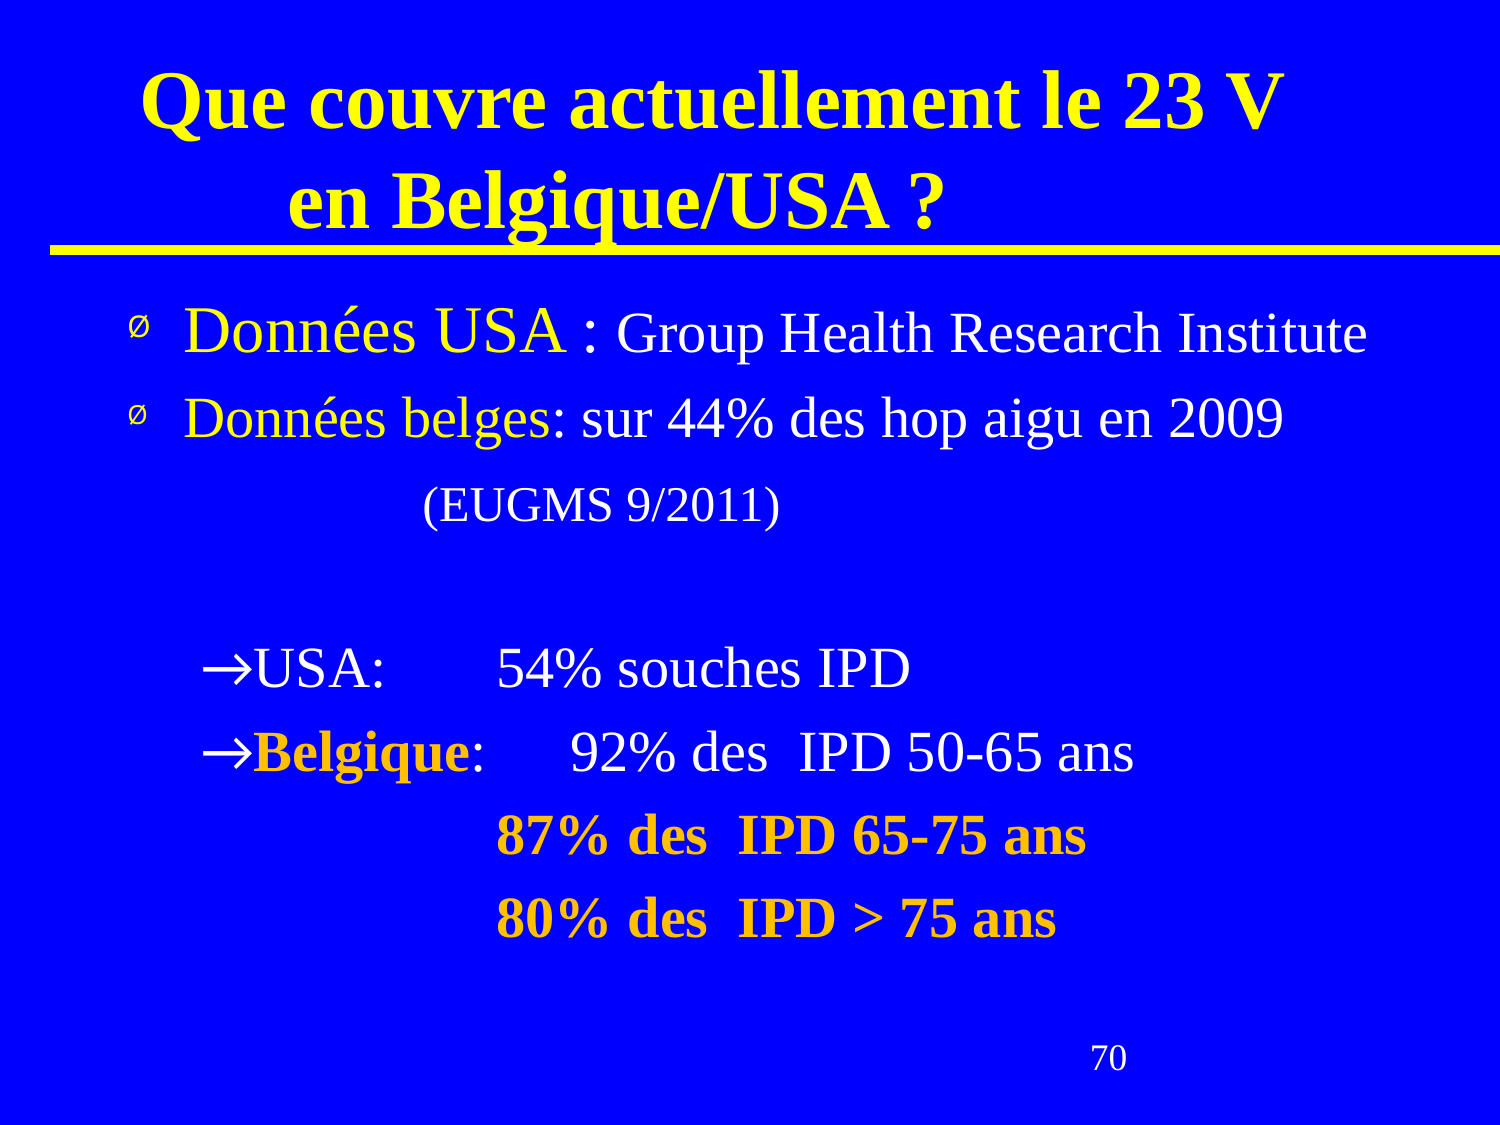

# Que couvre actuellement le 23 V 			en Belgique/USA ?
Données USA : Group Health Research Institute
Données belges: sur 44% des hop aigu en 2009
 				(EUGMS 9/2011)
	→USA: 		54% souches IPD
	→Belgique: 	92% des IPD 50-65 ans
	 	87% des IPD 65-75 ans
	 	80% des IPD > 75 ans